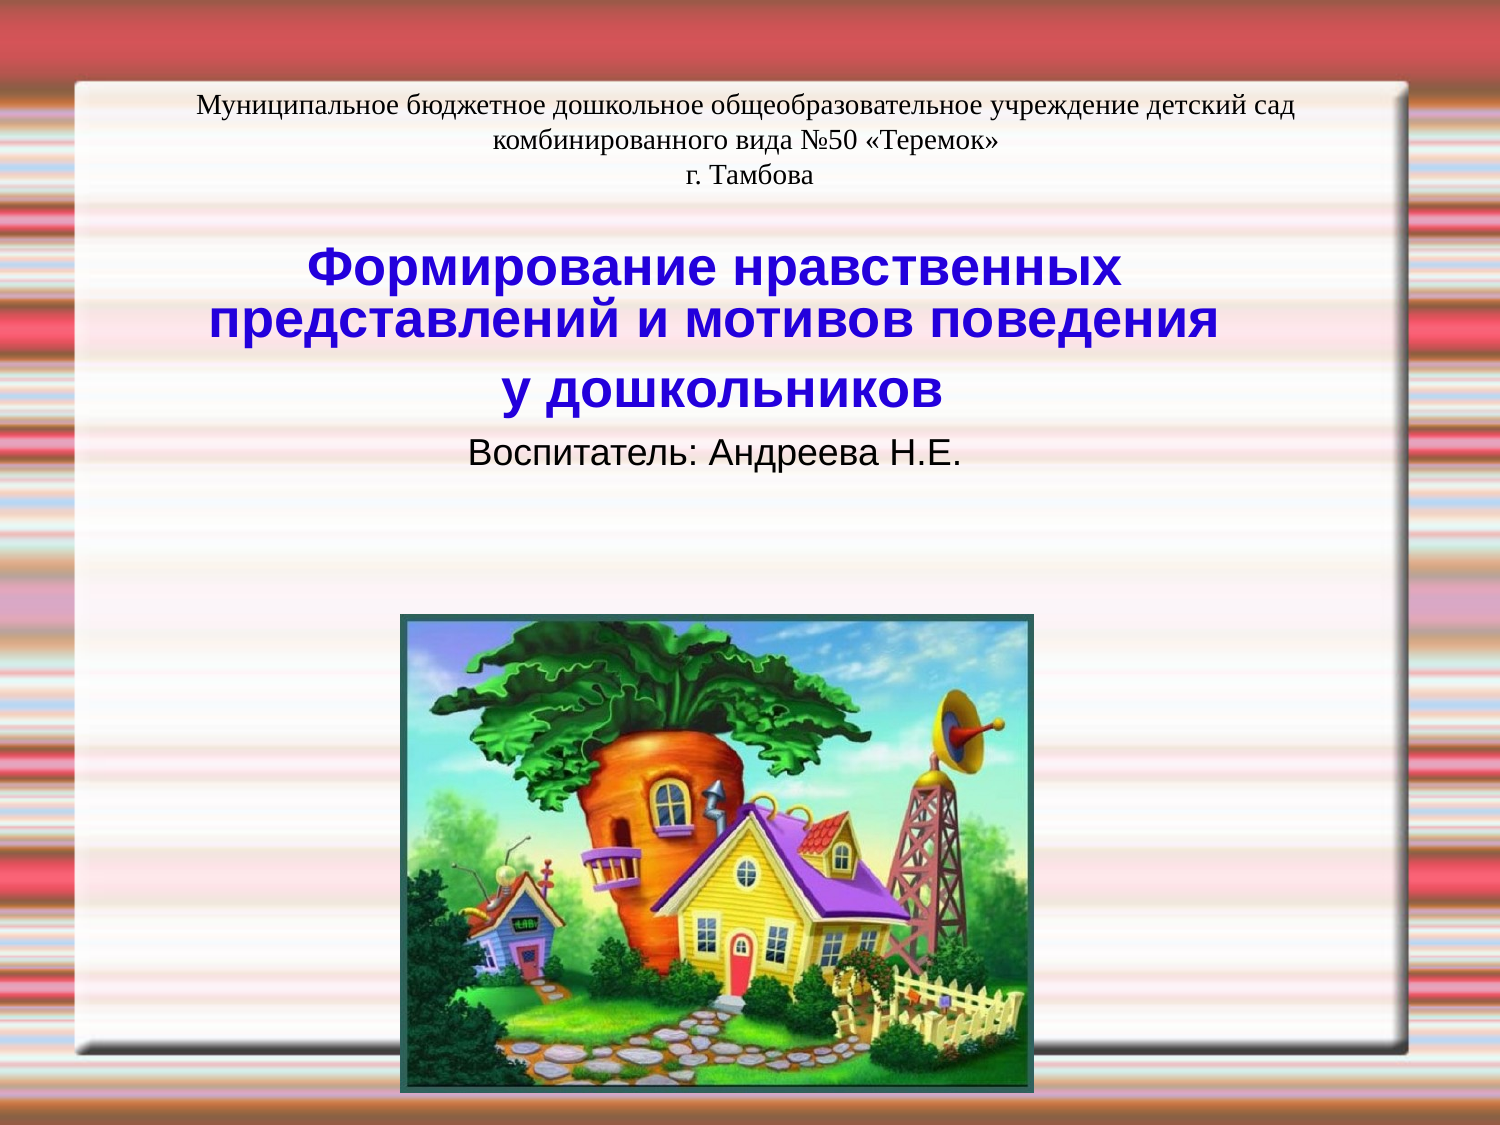

Муниципальное бюджетное дошкольное общеобразовательное учреждение детский сад комбинированного вида №50 «Теремок»
г. Тамбова
Формирование нравственных представлений и мотивов поведения
 у дошкольников
Воспитатель: Андреева Н.Е.